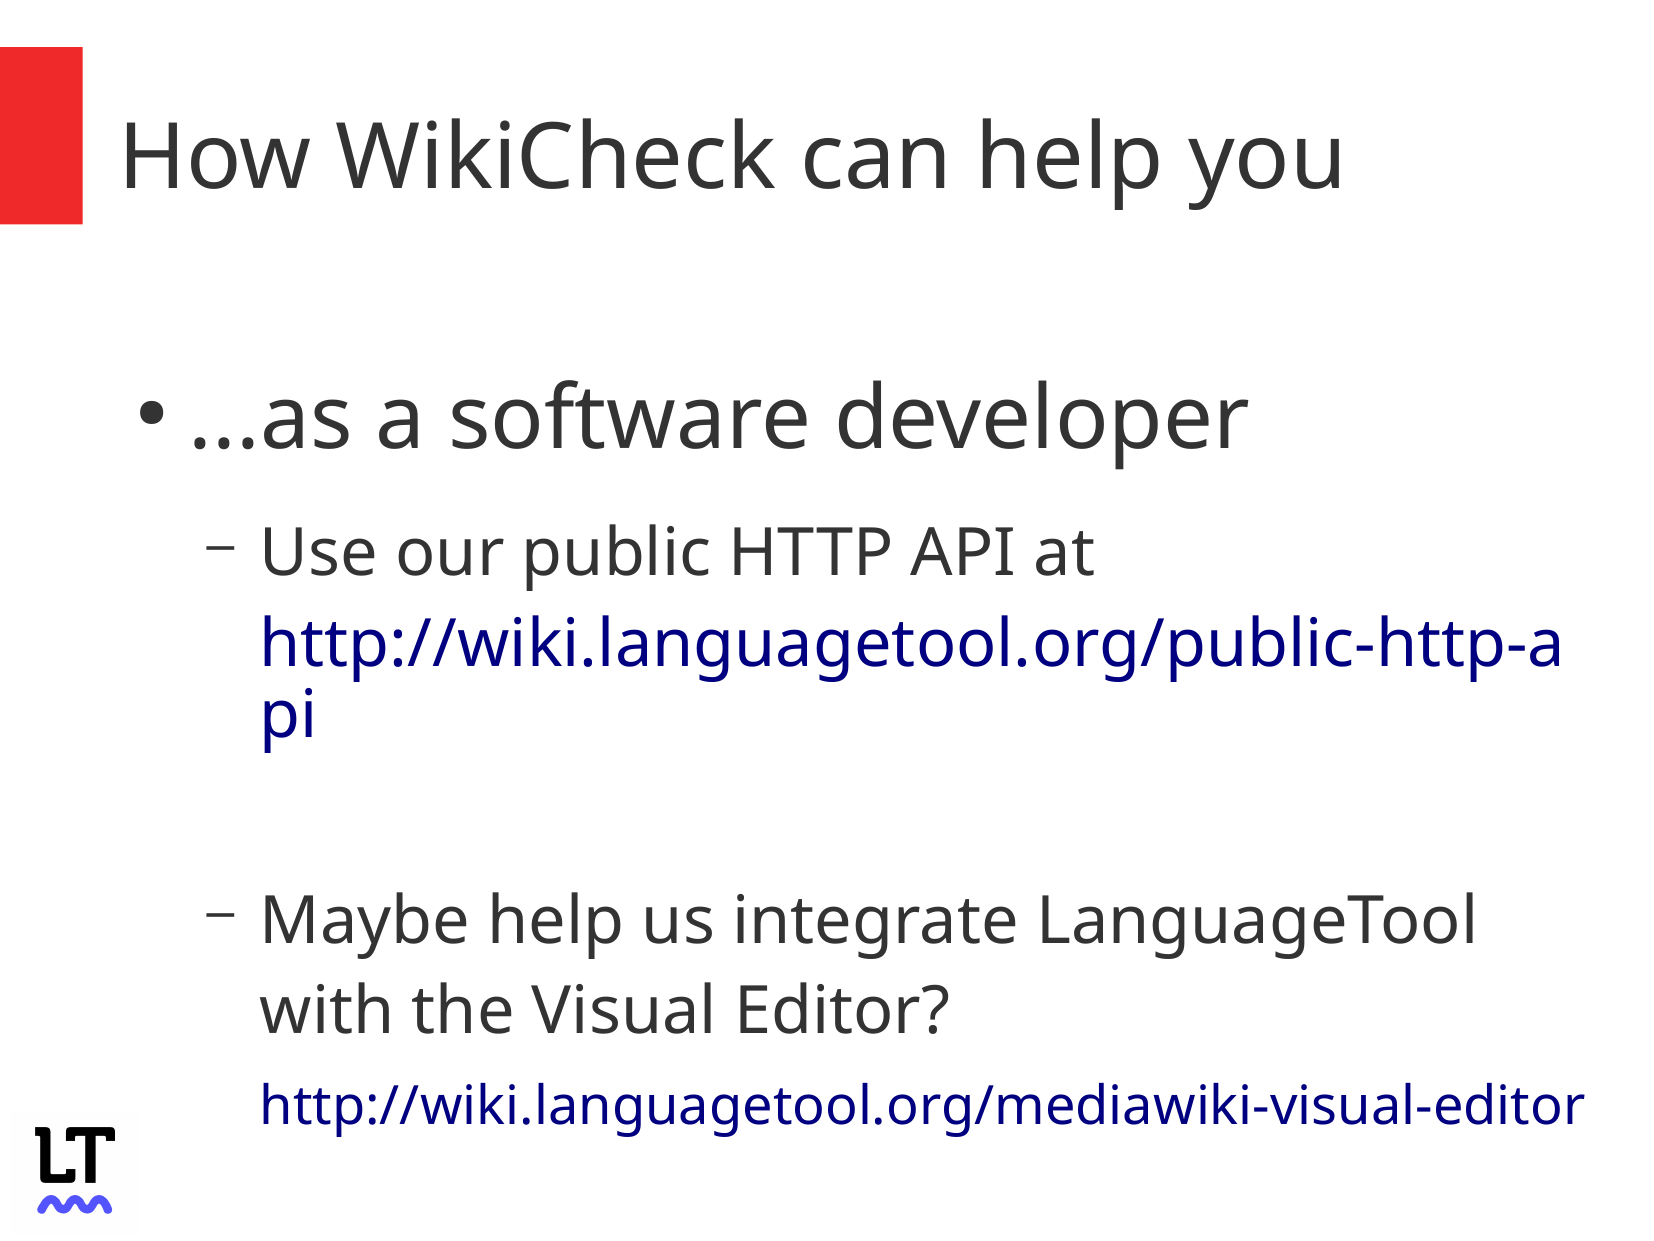

# How WikiCheck can help you
...as a software developer
Use our public HTTP API at http://wiki.languagetool.org/public-http-api
Maybe help us integrate LanguageTool with the Visual Editor?
http://wiki.languagetool.org/mediawiki-visual-editor